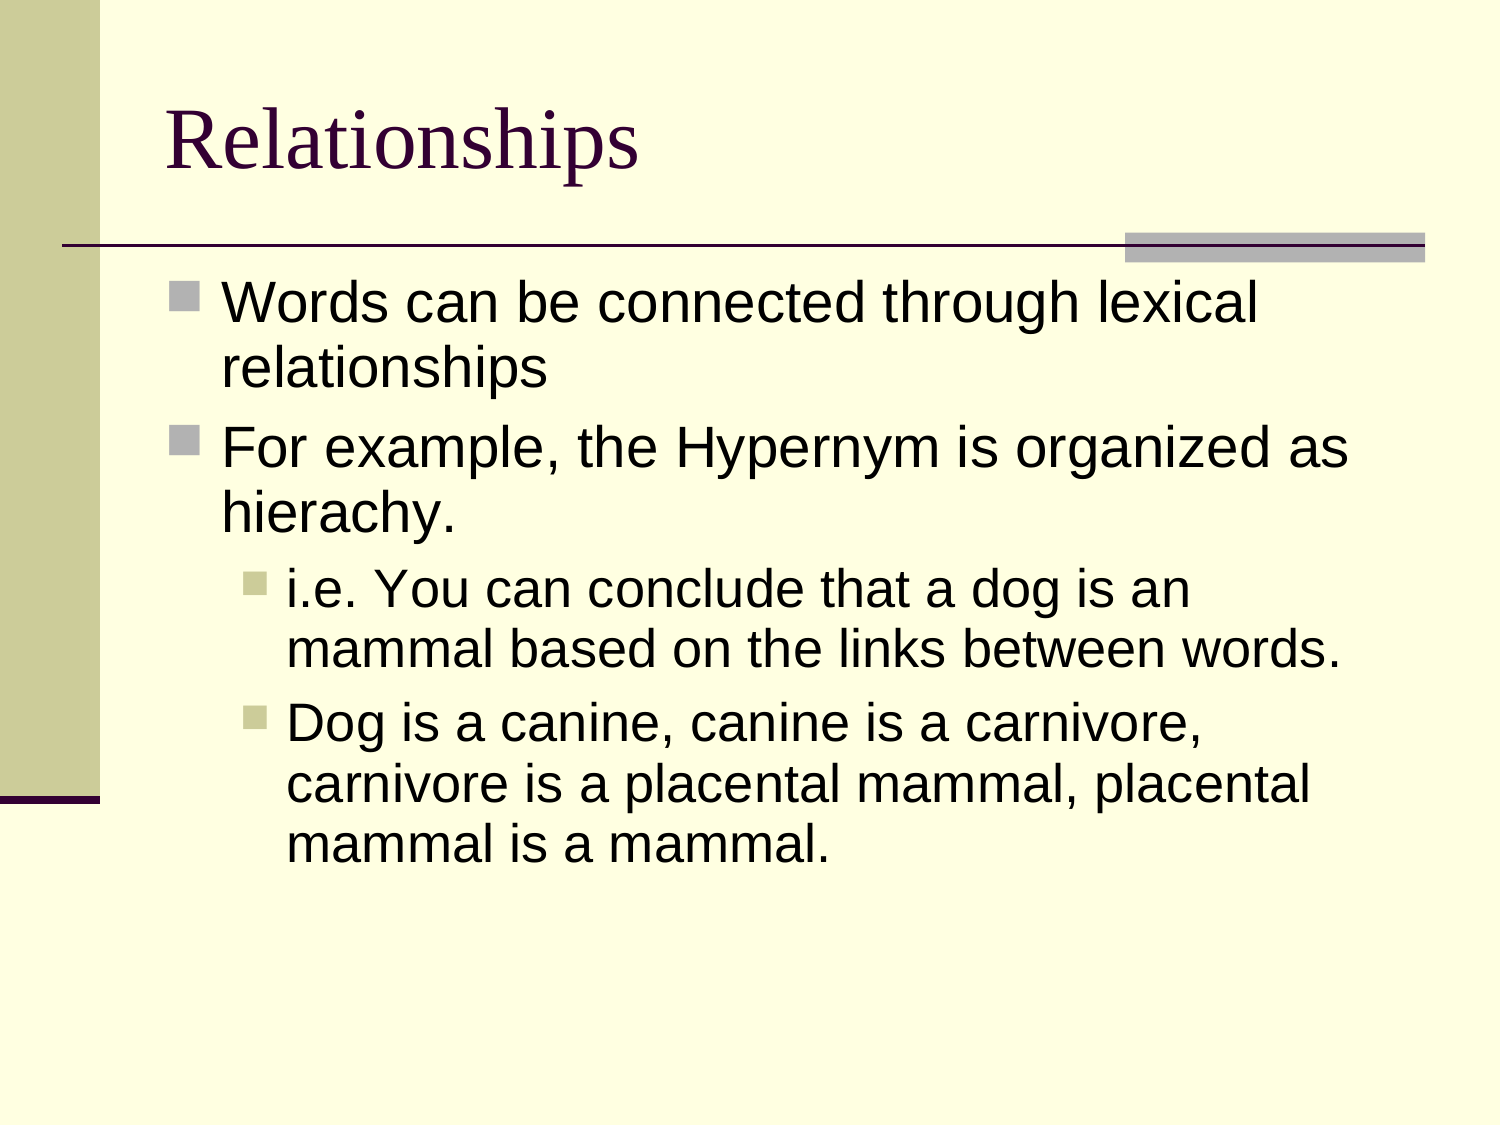

# Relationships
Words can be connected through lexical relationships
For example, the Hypernym is organized as hierachy.
i.e. You can conclude that a dog is an mammal based on the links between words.
Dog is a canine, canine is a carnivore, carnivore is a placental mammal, placental mammal is a mammal.